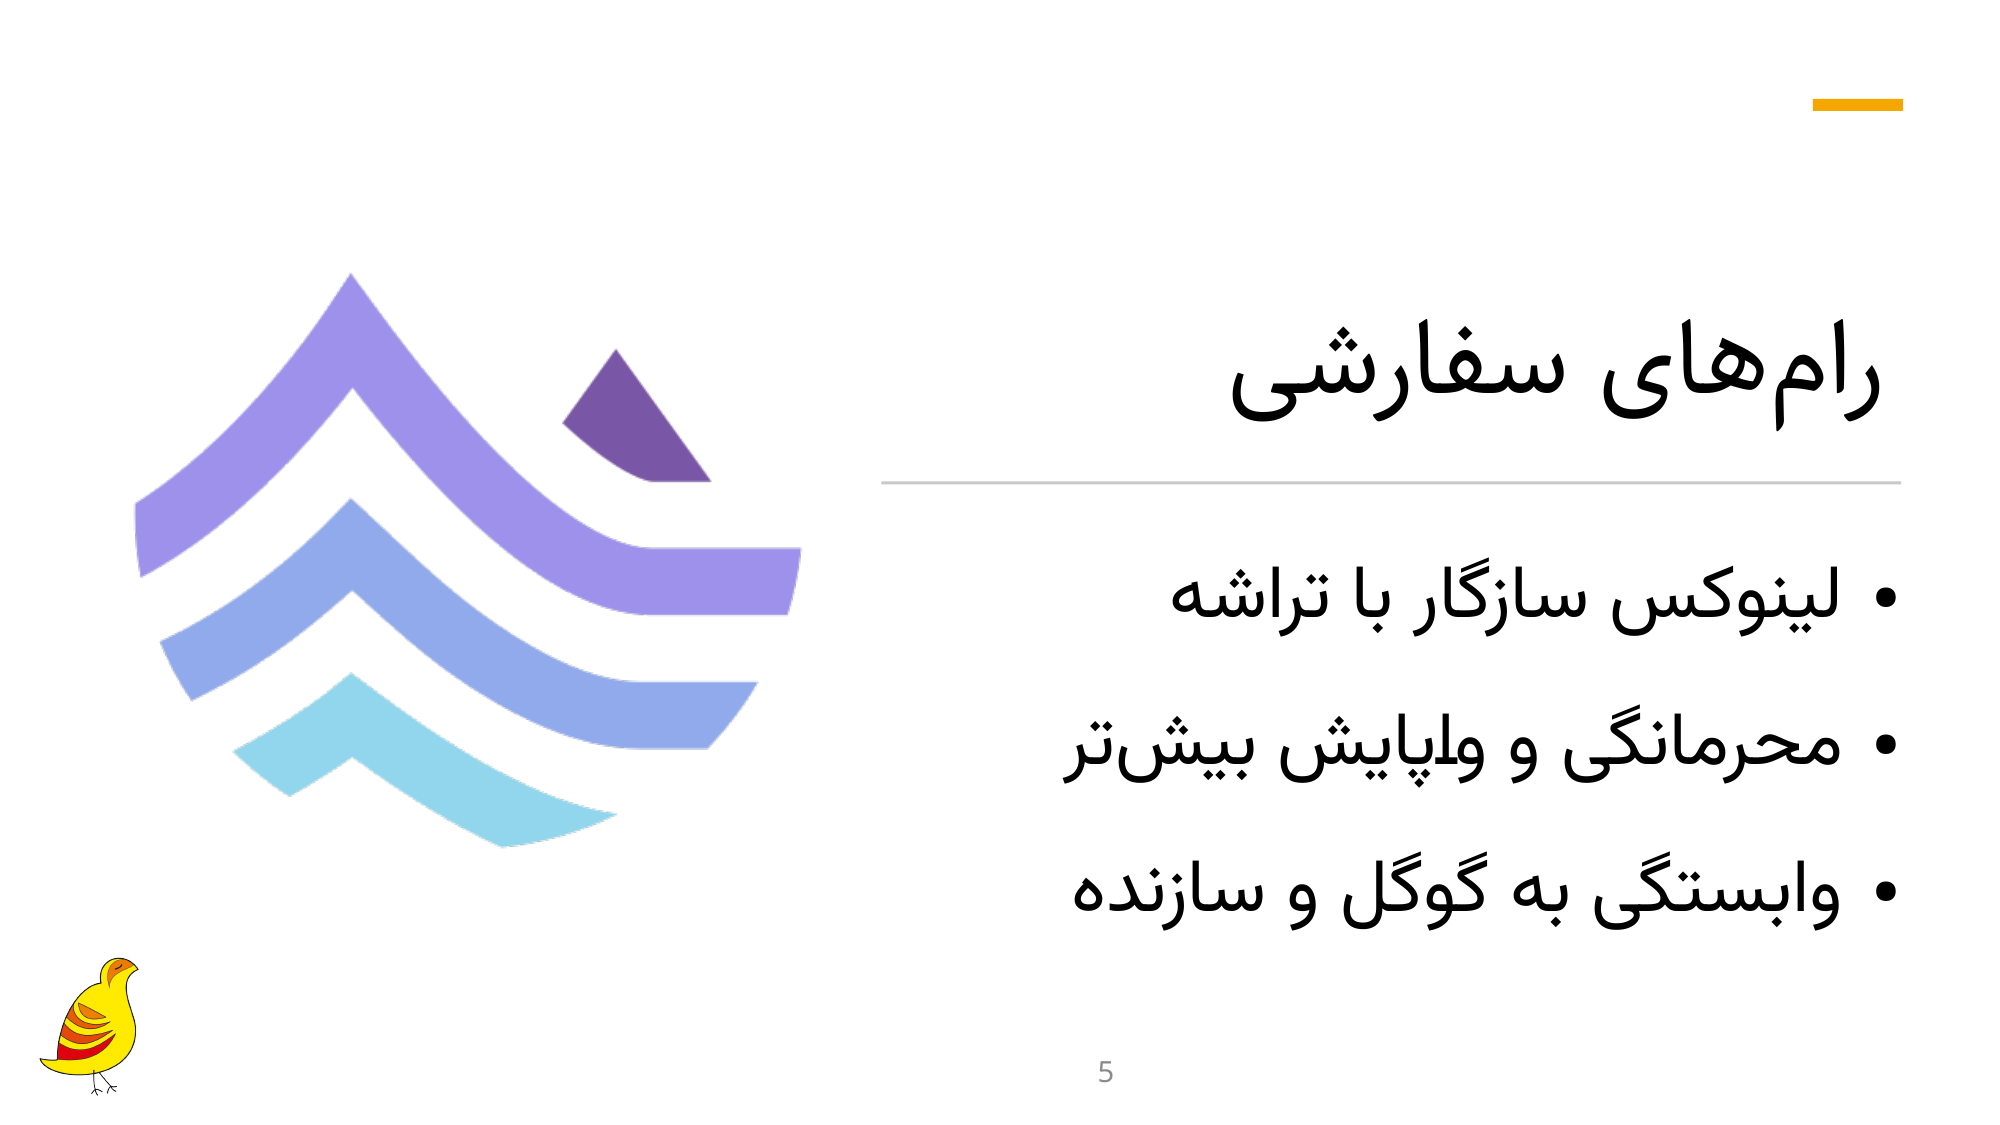

# رام‌های سفارشی
 لینوکس سازگار با تراشه
 محرمانگی و واپایش بیش‌تر
 وابستگی به گوگل و سازنده